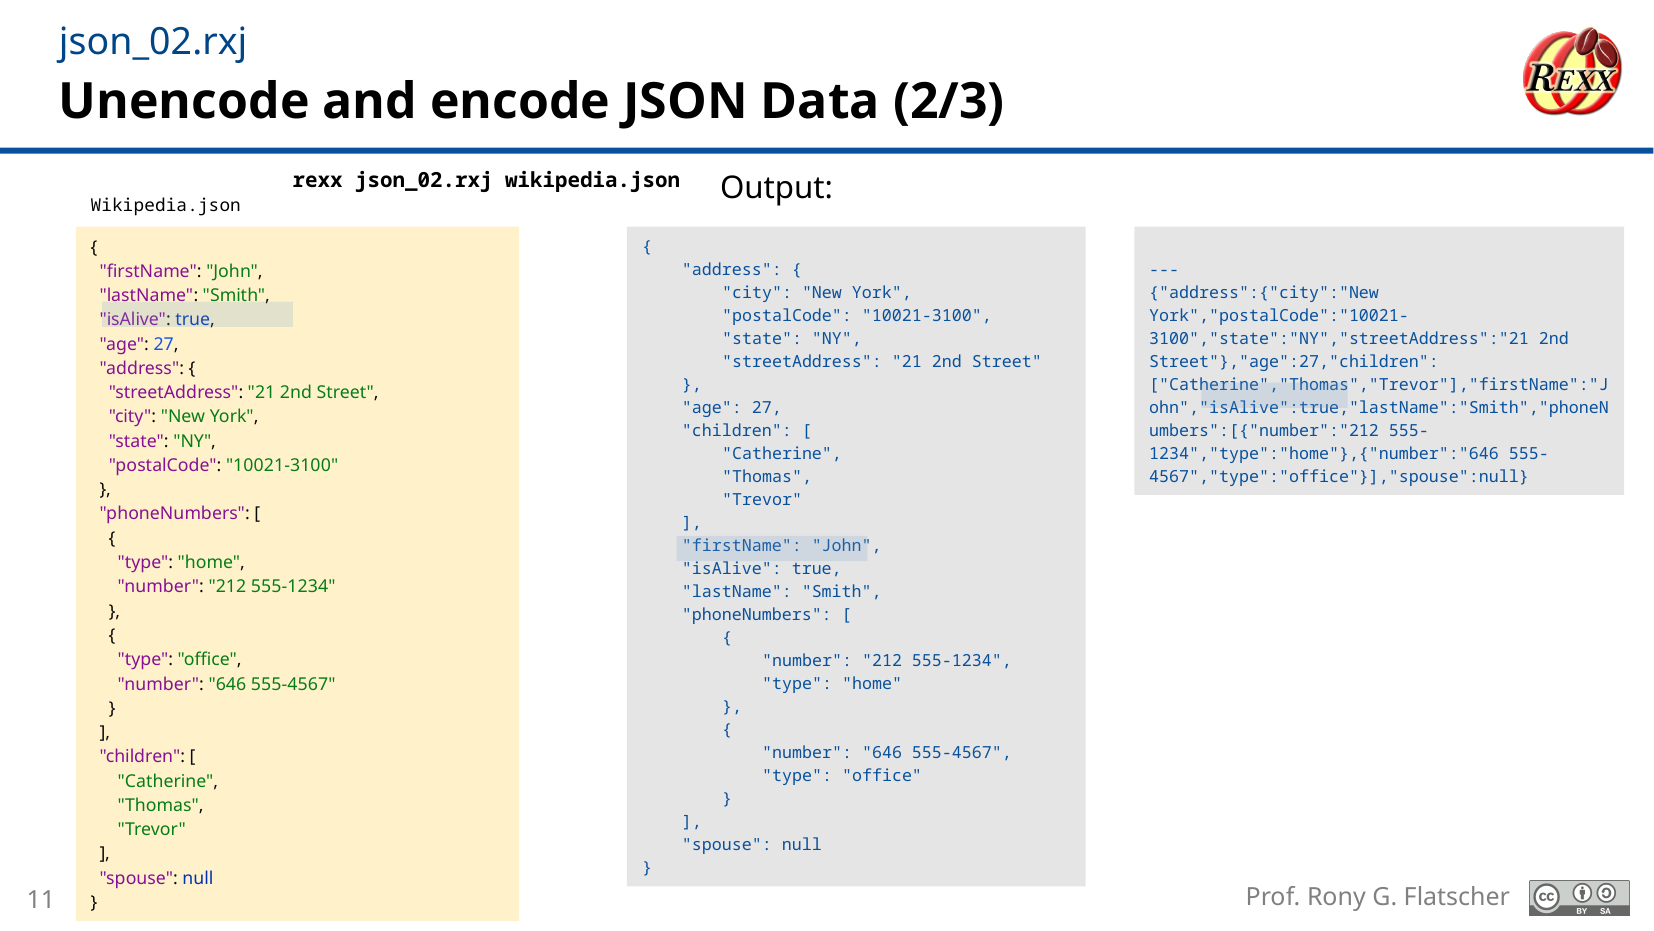

# json_02.rxj Unencode and encode JSON Data (2/3)
Output:
rexx json_02.rxj wikipedia.json
Wikipedia.json
{
 "firstName": "John",
 "lastName": "Smith",
 "isAlive": true,
 "age": 27,
 "address": {
 "streetAddress": "21 2nd Street",
 "city": "New York",
 "state": "NY",
 "postalCode": "10021-3100"
 },
 "phoneNumbers": [
 {
 "type": "home",
 "number": "212 555-1234"
 },
 {
 "type": "office",
 "number": "646 555-4567"
 }
 ],
 "children": [
 "Catherine",
 "Thomas",
 "Trevor"
 ],
 "spouse": null
}
{
 "address": {
 "city": "New York",
 "postalCode": "10021-3100",
 "state": "NY",
 "streetAddress": "21 2nd Street"
 },
 "age": 27,
 "children": [
 "Catherine",
 "Thomas",
 "Trevor"
 ],
 "firstName": "John",
 "isAlive": true,
 "lastName": "Smith",
 "phoneNumbers": [
 {
 "number": "212 555-1234",
 "type": "home"
 },
 {
 "number": "646 555-4567",
 "type": "office"
 }
 ],
 "spouse": null
}
---
{"address":{"city":"New York","postalCode":"10021-3100","state":"NY","streetAddress":"21 2nd Street"},"age":27,"children":["Catherine","Thomas","Trevor"],"firstName":"John","isAlive":true,"lastName":"Smith","phoneNumbers":[{"number":"212 555-1234","type":"home"},{"number":"646 555-4567","type":"office"}],"spouse":null}